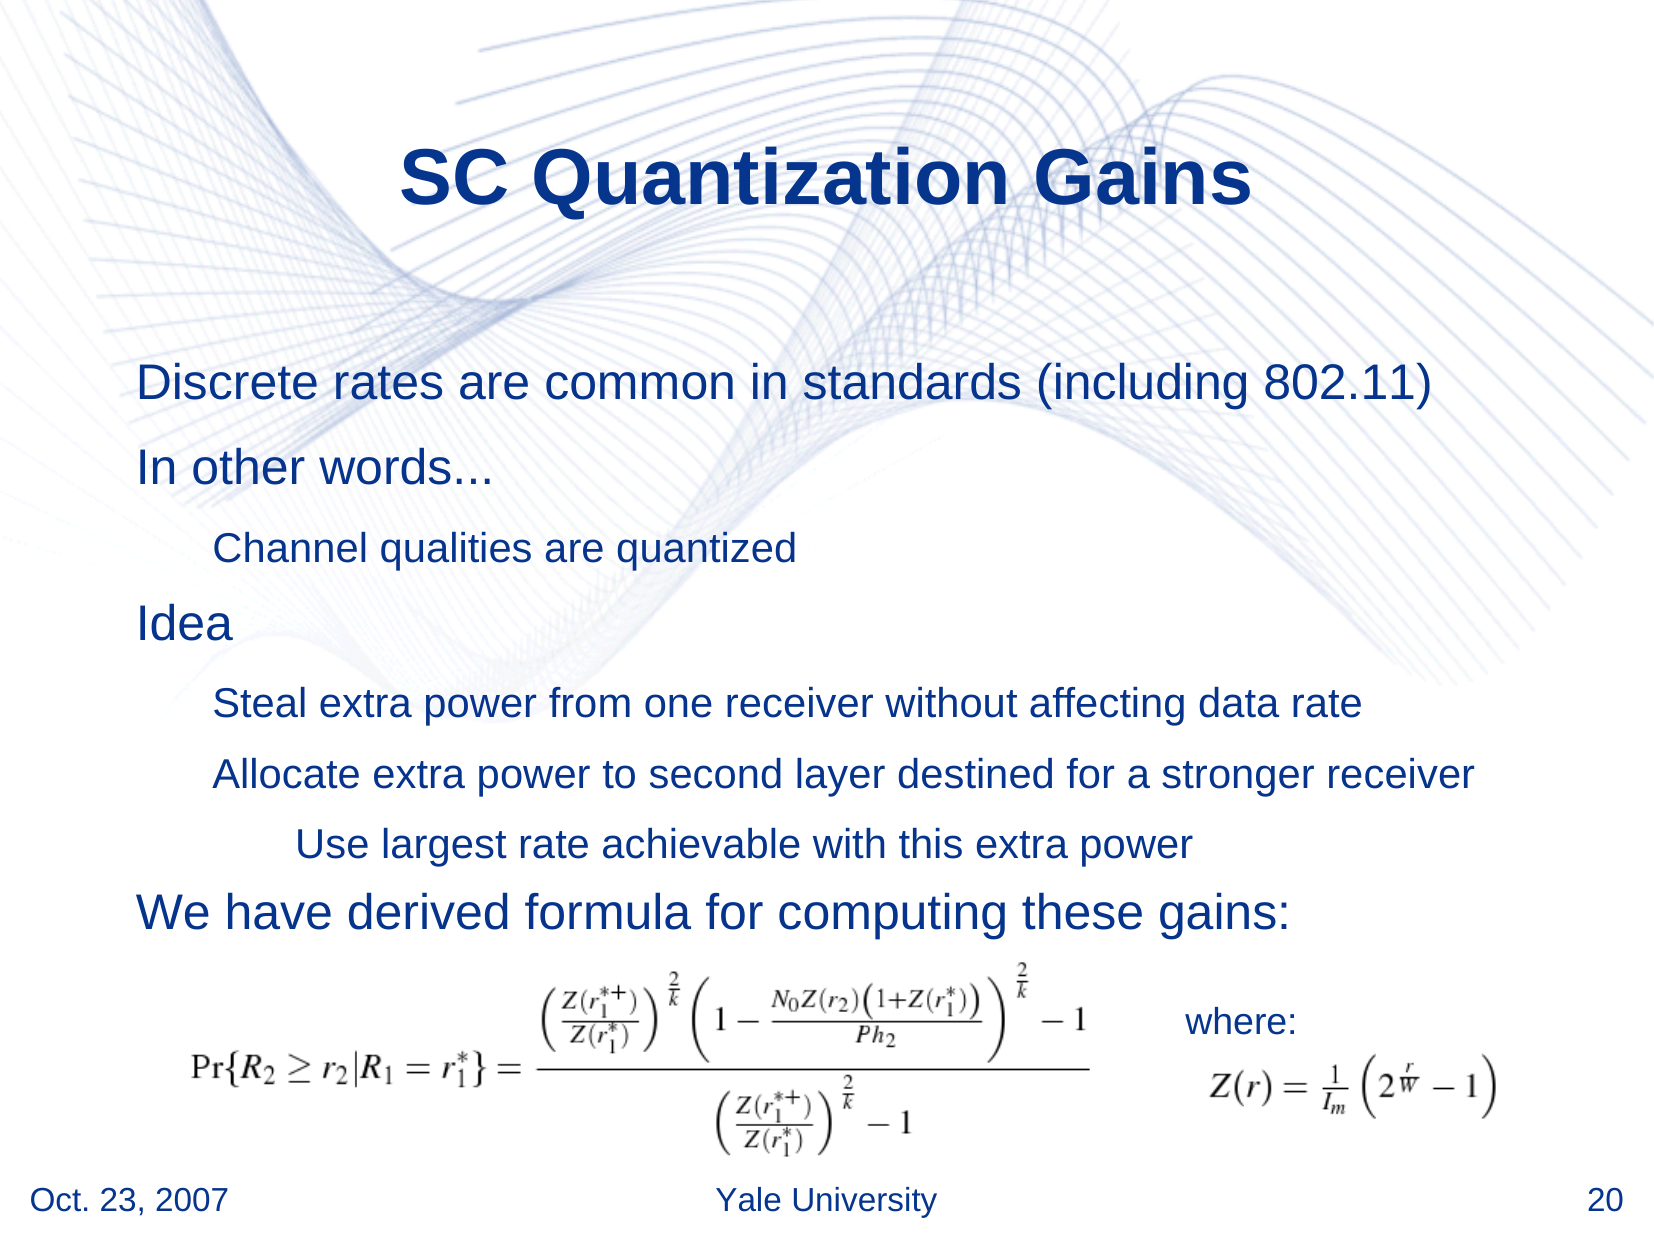

# SC Quantization Gains
Discrete rates are common in standards (including 802.11)
In other words...
Channel qualities are quantized
Idea
Steal extra power from one receiver without affecting data rate
Allocate extra power to second layer destined for a stronger receiver
Use largest rate achievable with this extra power
We have derived formula for computing these gains:
where:
Oct. 23, 2007
Yale University
20